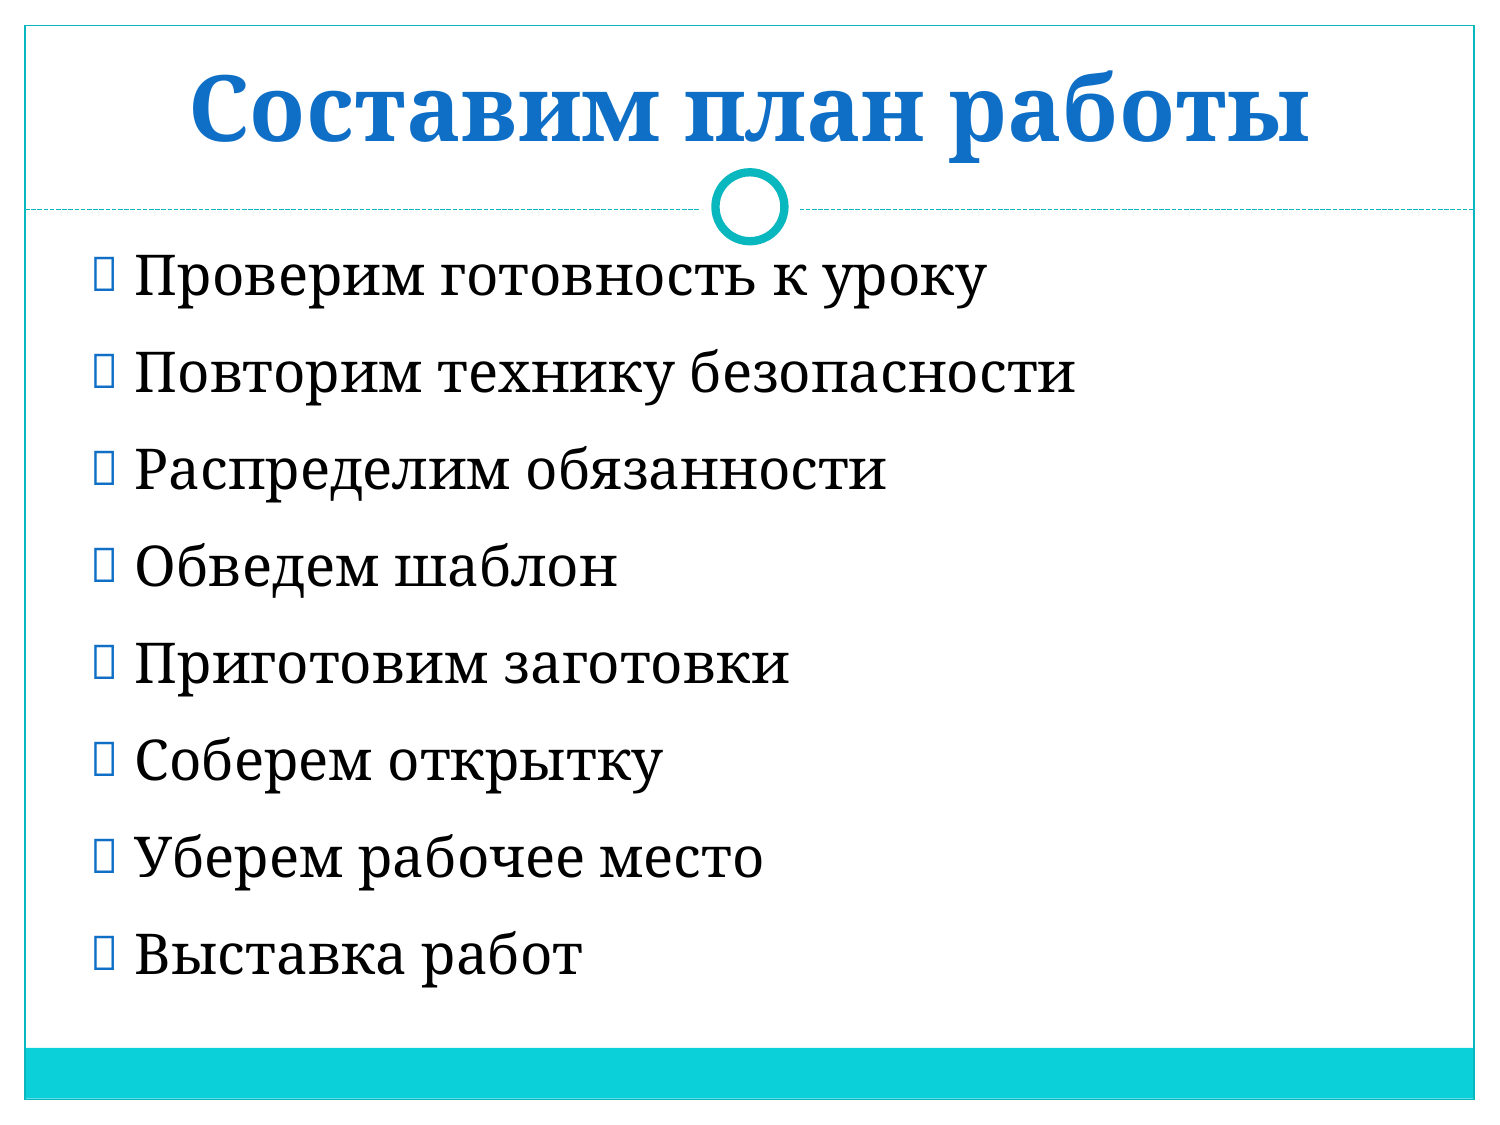

# Составим план работы
Проверим готовность к уроку
Повторим технику безопасности
Распределим обязанности
Обведем шаблон
Приготовим заготовки
Соберем открытку
Уберем рабочее место
Выставка работ